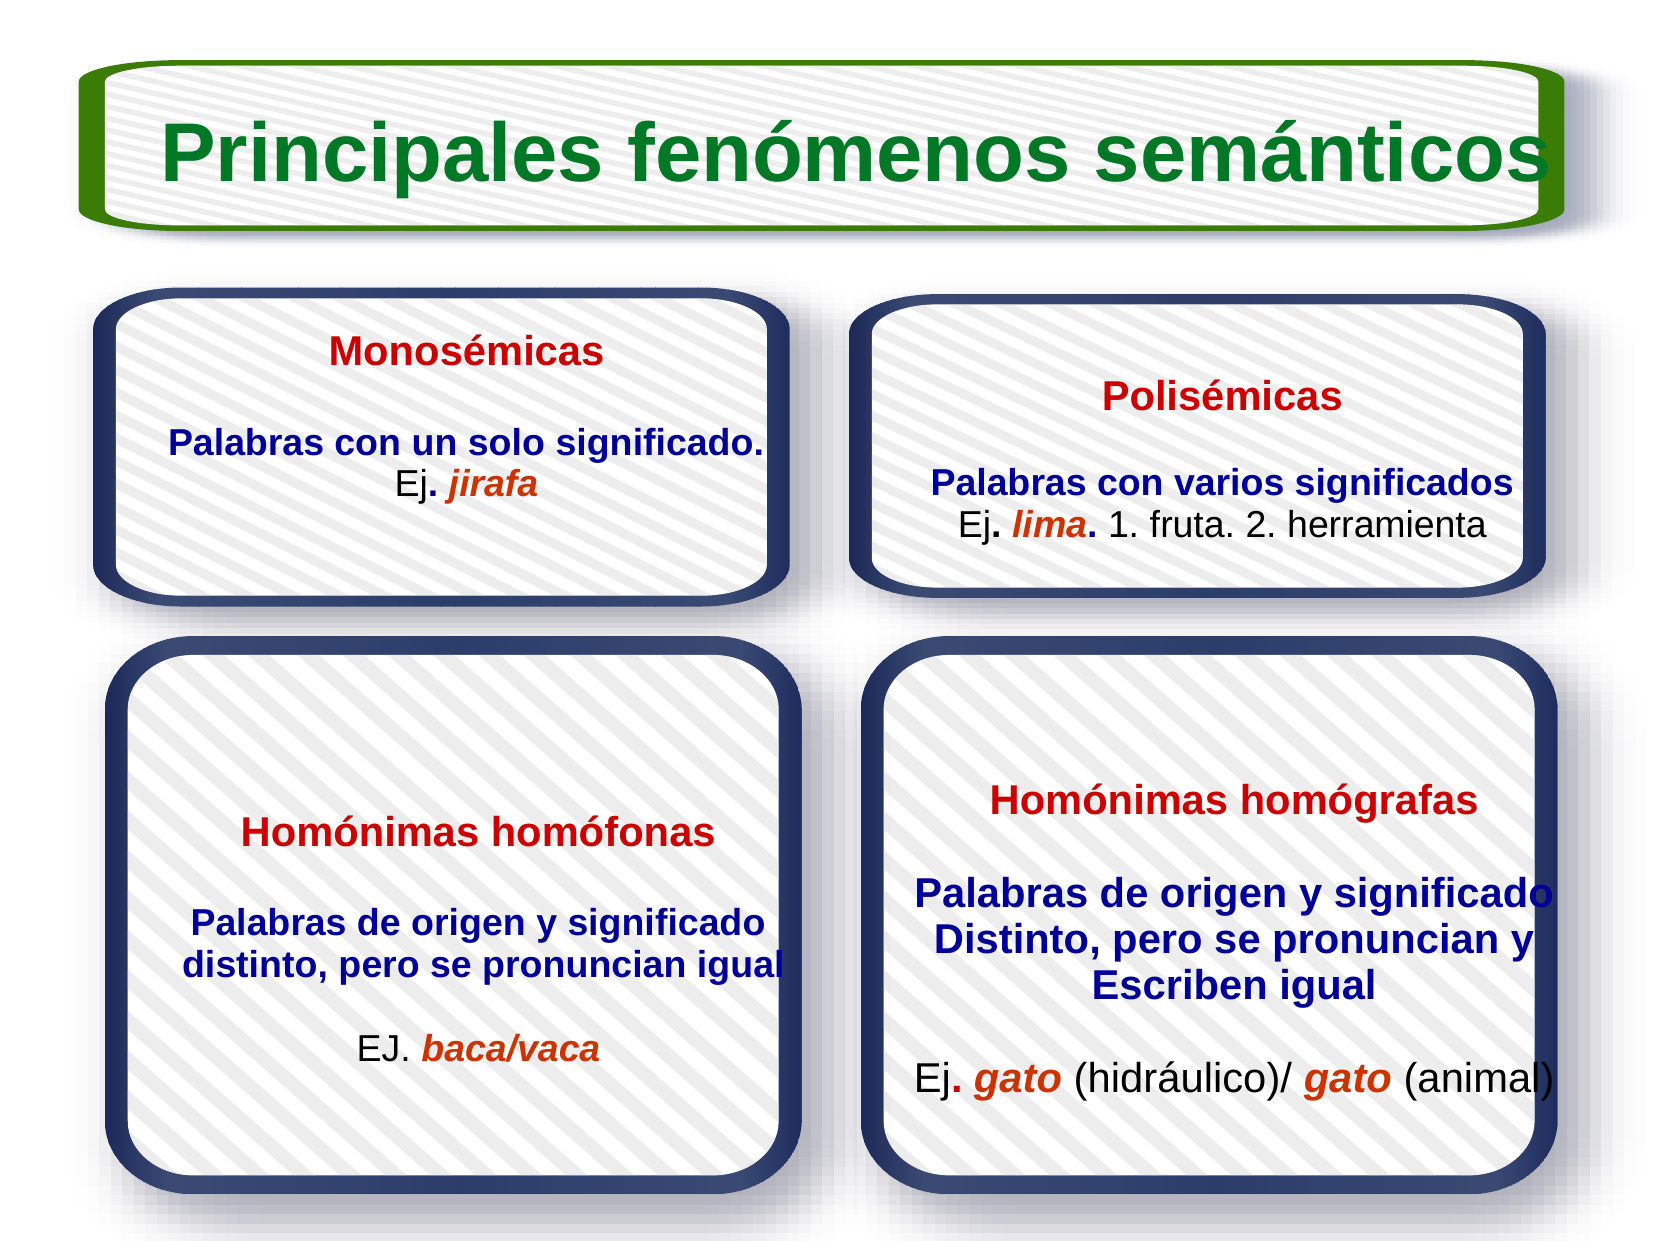

Principales fenómenos semánticos
#
Monosémicas
Palabras con un solo significado.
Ej. jirafa
Polisémicas
Palabras con varios significados
Ej. lima. 1. fruta. 2. herramienta
Homónimas homófonas
Palabras de origen y significado
 distinto, pero se pronuncian igual
EJ. baca/vaca
Homónimas homógrafas
Palabras de origen y significado
Distinto, pero se pronuncian y
Escriben igual
Ej. gato (hidráulico)/ gato (animal)